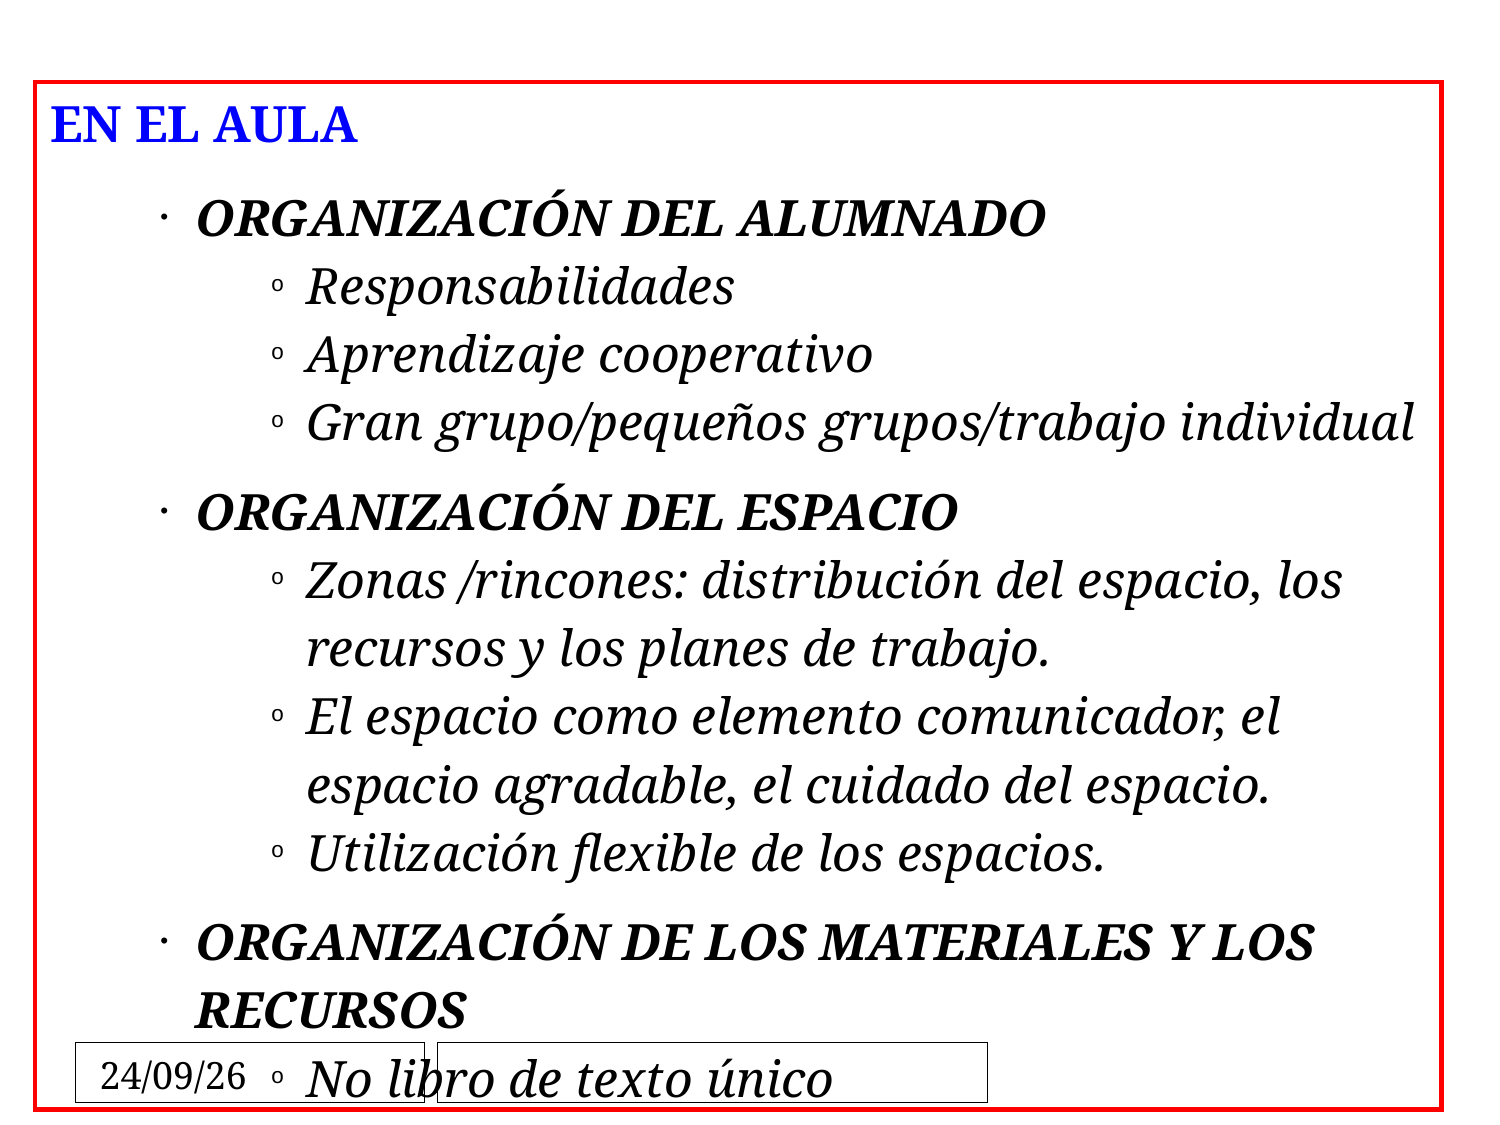

EN EL AULA
ORGANIZACIÓN DEL ALUMNADO
Responsabilidades
Aprendizaje cooperativo
Gran grupo/pequeños grupos/trabajo individual
ORGANIZACIÓN DEL ESPACIO
Zonas /rincones: distribución del espacio, los recursos y los planes de trabajo.
El espacio como elemento comunicador, el espacio agradable, el cuidado del espacio.
Utilización flexible de los espacios.
ORGANIZACIÓN DE LOS MATERIALES Y LOS RECURSOS
No libro de texto único
Biblioteca de aula y centro
Aula de informática, pizarras digitales, etc.
ORGANIZACIÓN DEL TIEMPO
Horario por momentos de trabajo: asamblea, rincones/zonas, proyecto, gran grupo, especialidades, actividades complementarias (talleres, piscina, salidas…)